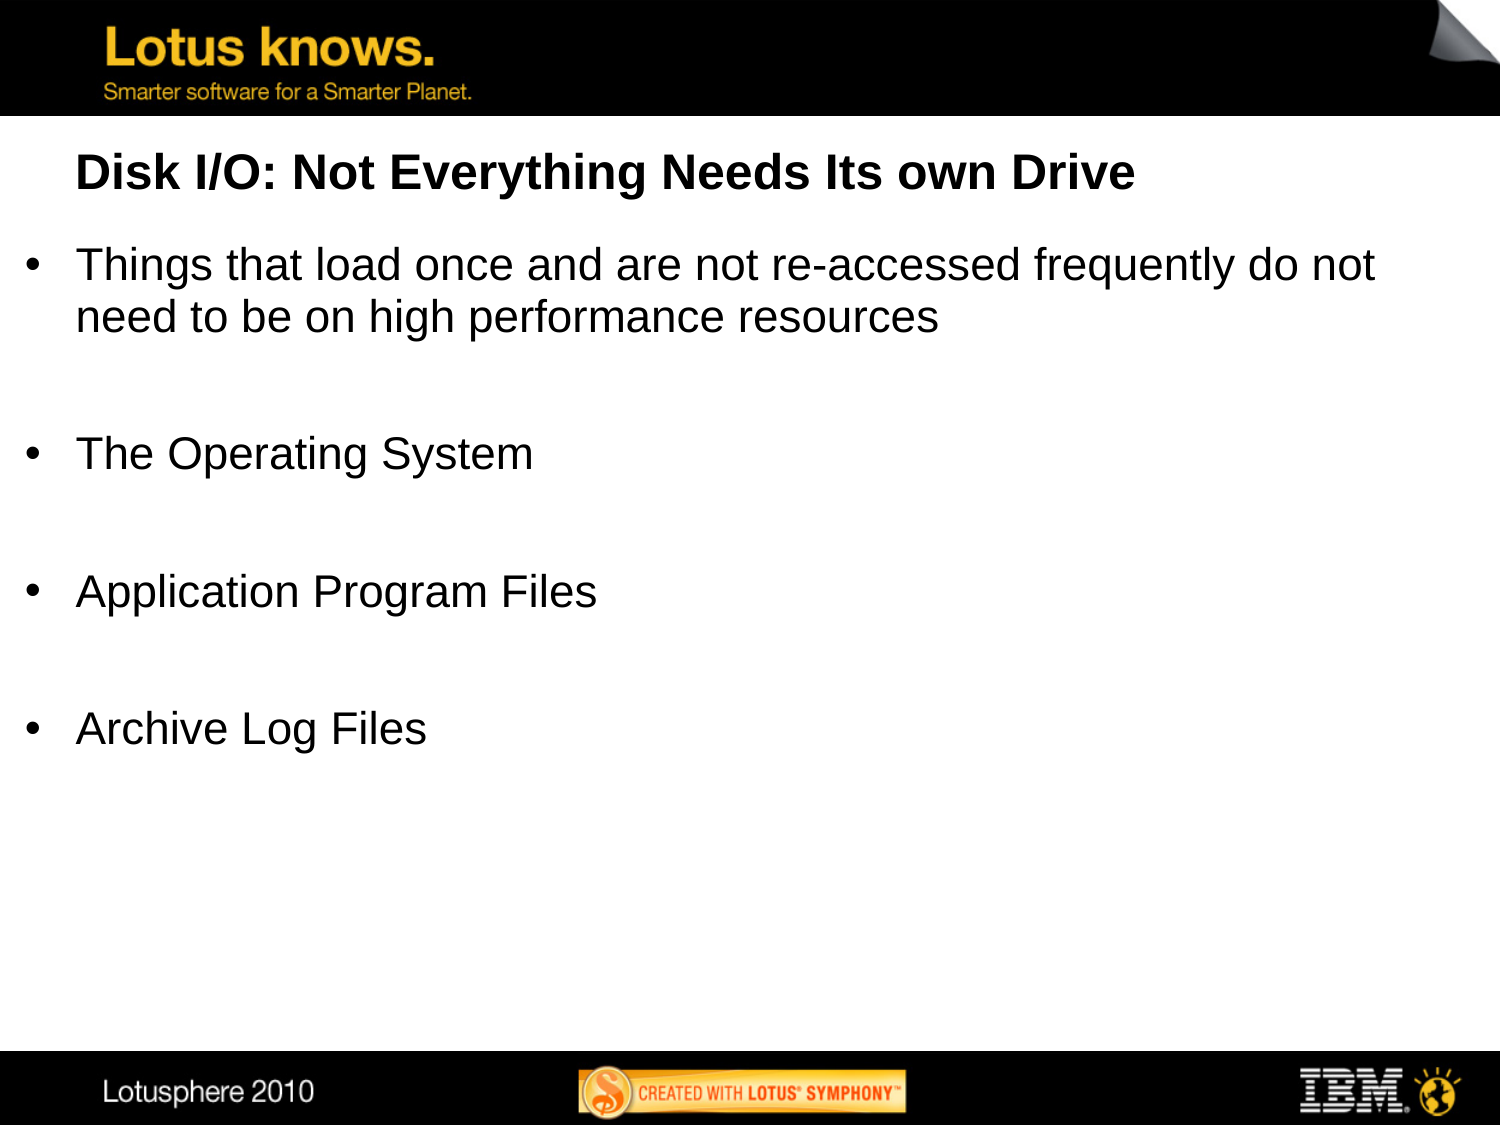

# Disk I/O: Not Everything Needs Its own Drive
Things that load once and are not re-accessed frequently do not need to be on high performance resources
The Operating System
Application Program Files
Archive Log Files